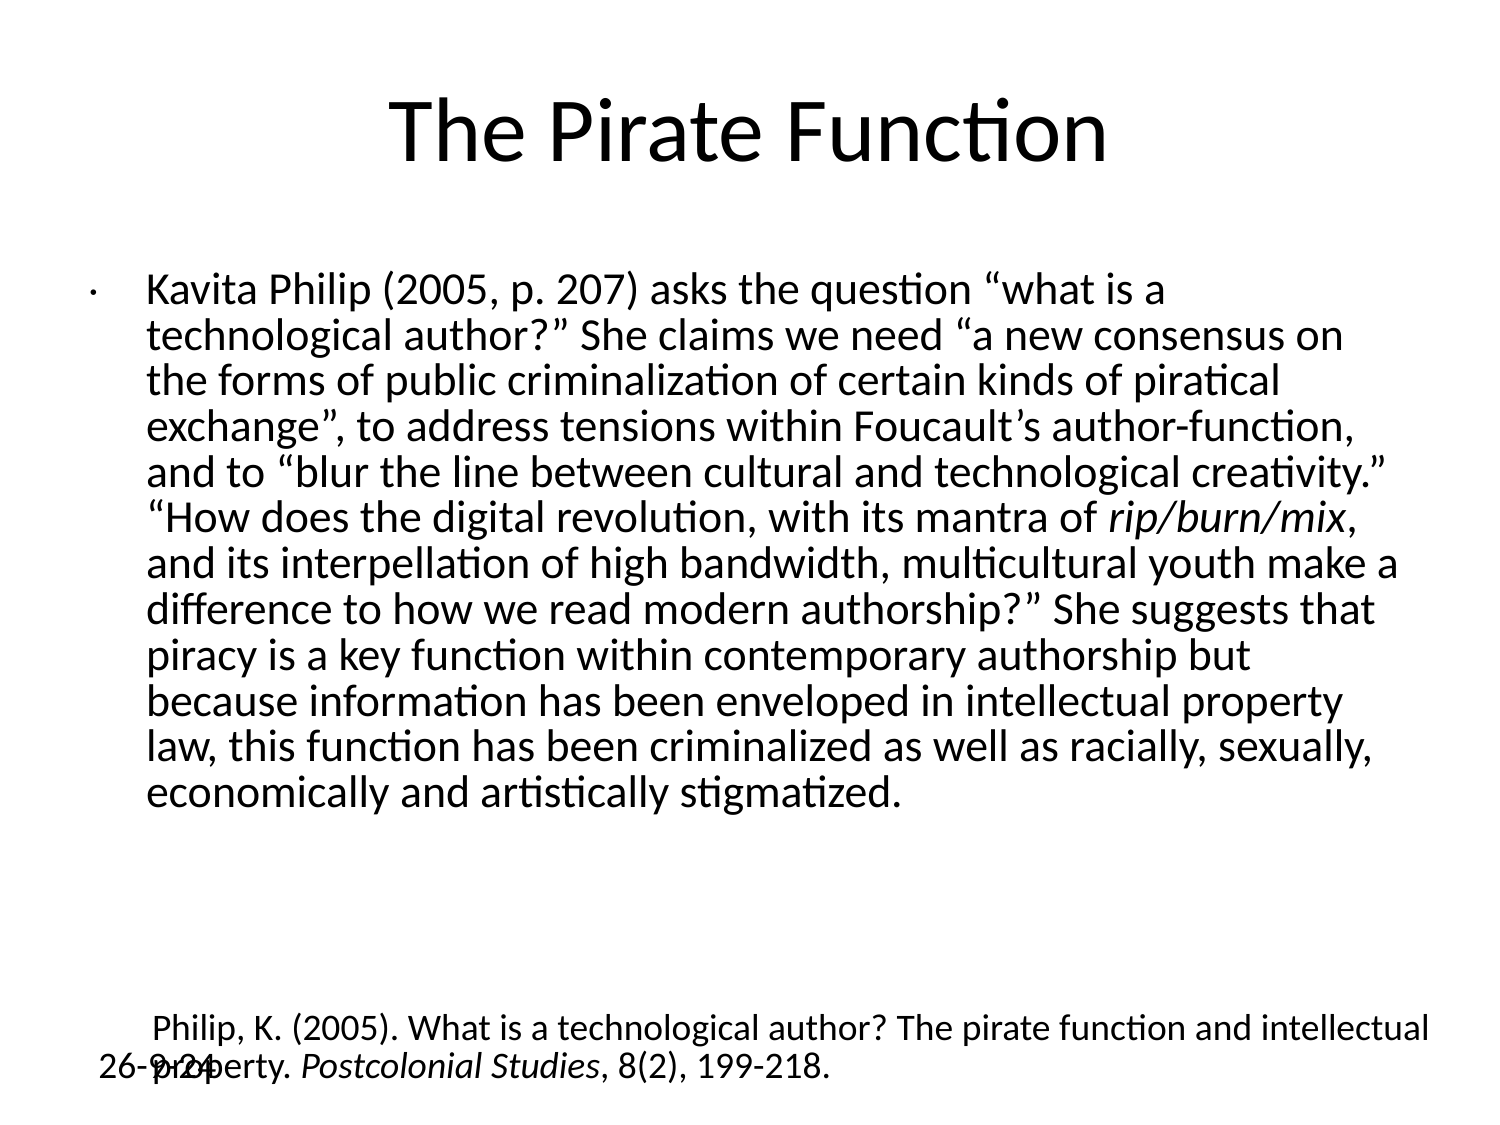

# The Pirate Function
Kavita Philip (2005, p. 207) asks the question “what is a technological author?” She claims we need “a new consensus on the forms of public criminalization of certain kinds of piratical exchange”, to address tensions within Foucault’s author-function, and to “blur the line between cultural and technological creativity.” “How does the digital revolution, with its mantra of rip/burn/mix, and its interpellation of high bandwidth, multicultural youth make a difference to how we read modern authorship?” She suggests that piracy is a key function within contemporary authorship but because information has been enveloped in intellectual property law, this function has been criminalized as well as racially, sexually, economically and artistically stigmatized.
Philip, K. (2005). What is a technological author? The pirate function and intellectual
property. Postcolonial Studies, 8(2), 199-218.